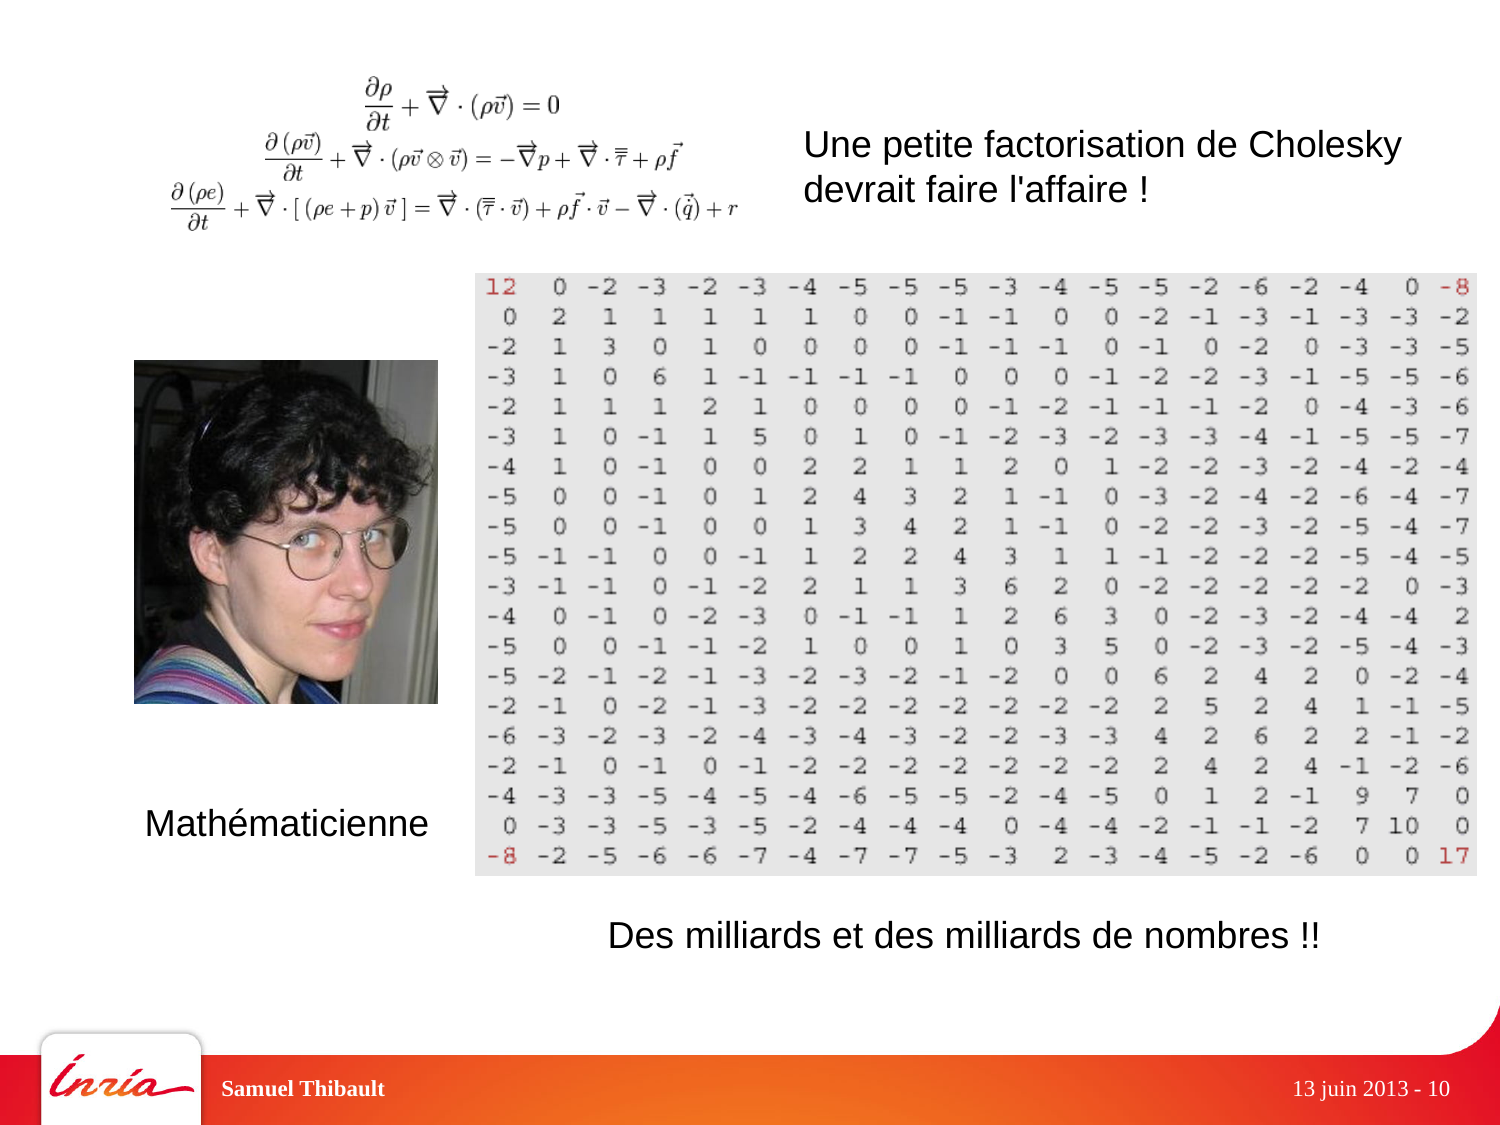

Une petite factorisation de Cholesky devrait faire l'affaire !
Mathématicienne
Des milliards et des milliards de nombres !!
10
Samuel Thibault
13 juin 2013